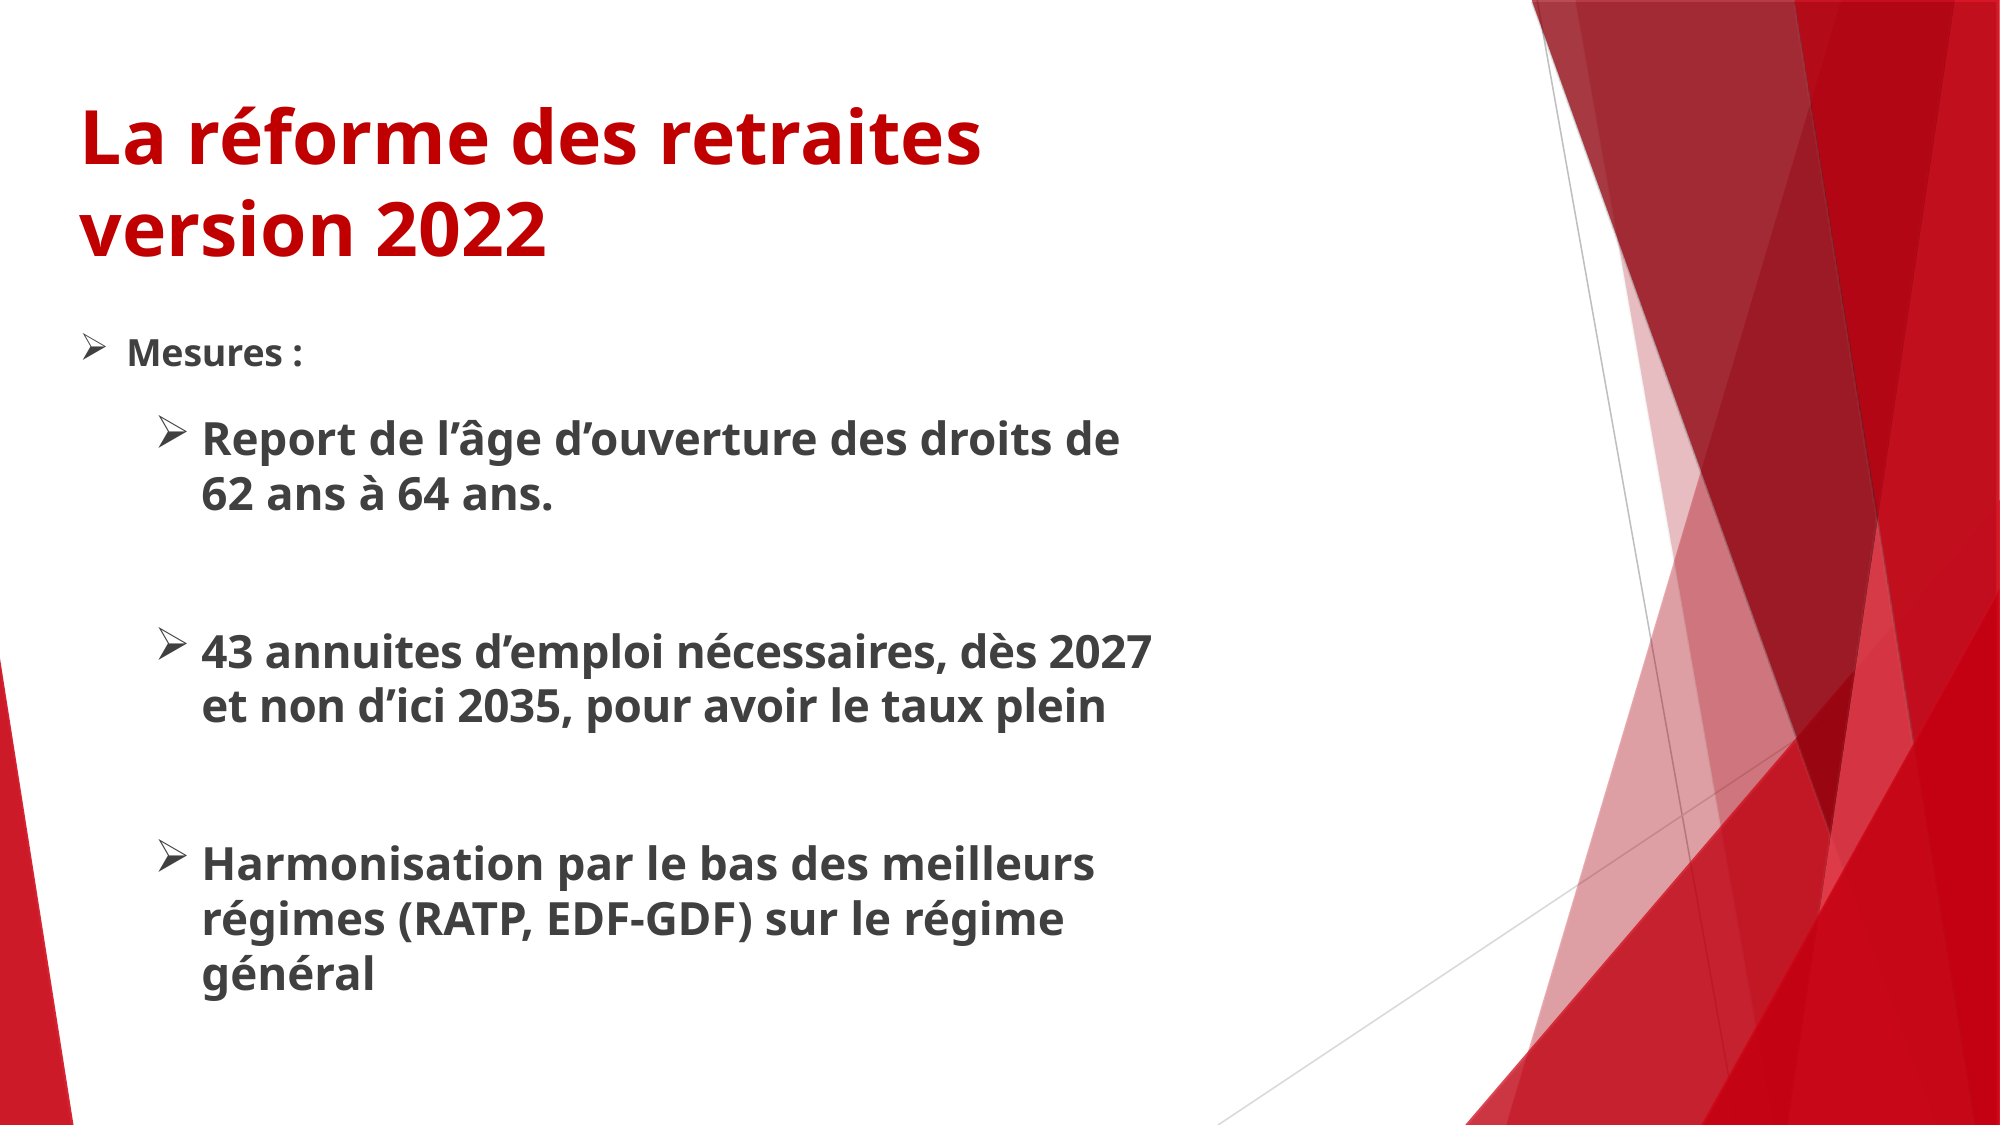

La réforme des retraites
version 2022
Mesures :
Report de l’âge d’ouverture des droits de 62 ans à 64 ans.
43 annuites d’emploi nécessaires, dès 2027 et non d’ici 2035, pour avoir le taux plein
Harmonisation par le bas des meilleurs régimes (RATP, EDF-GDF) sur le régime général